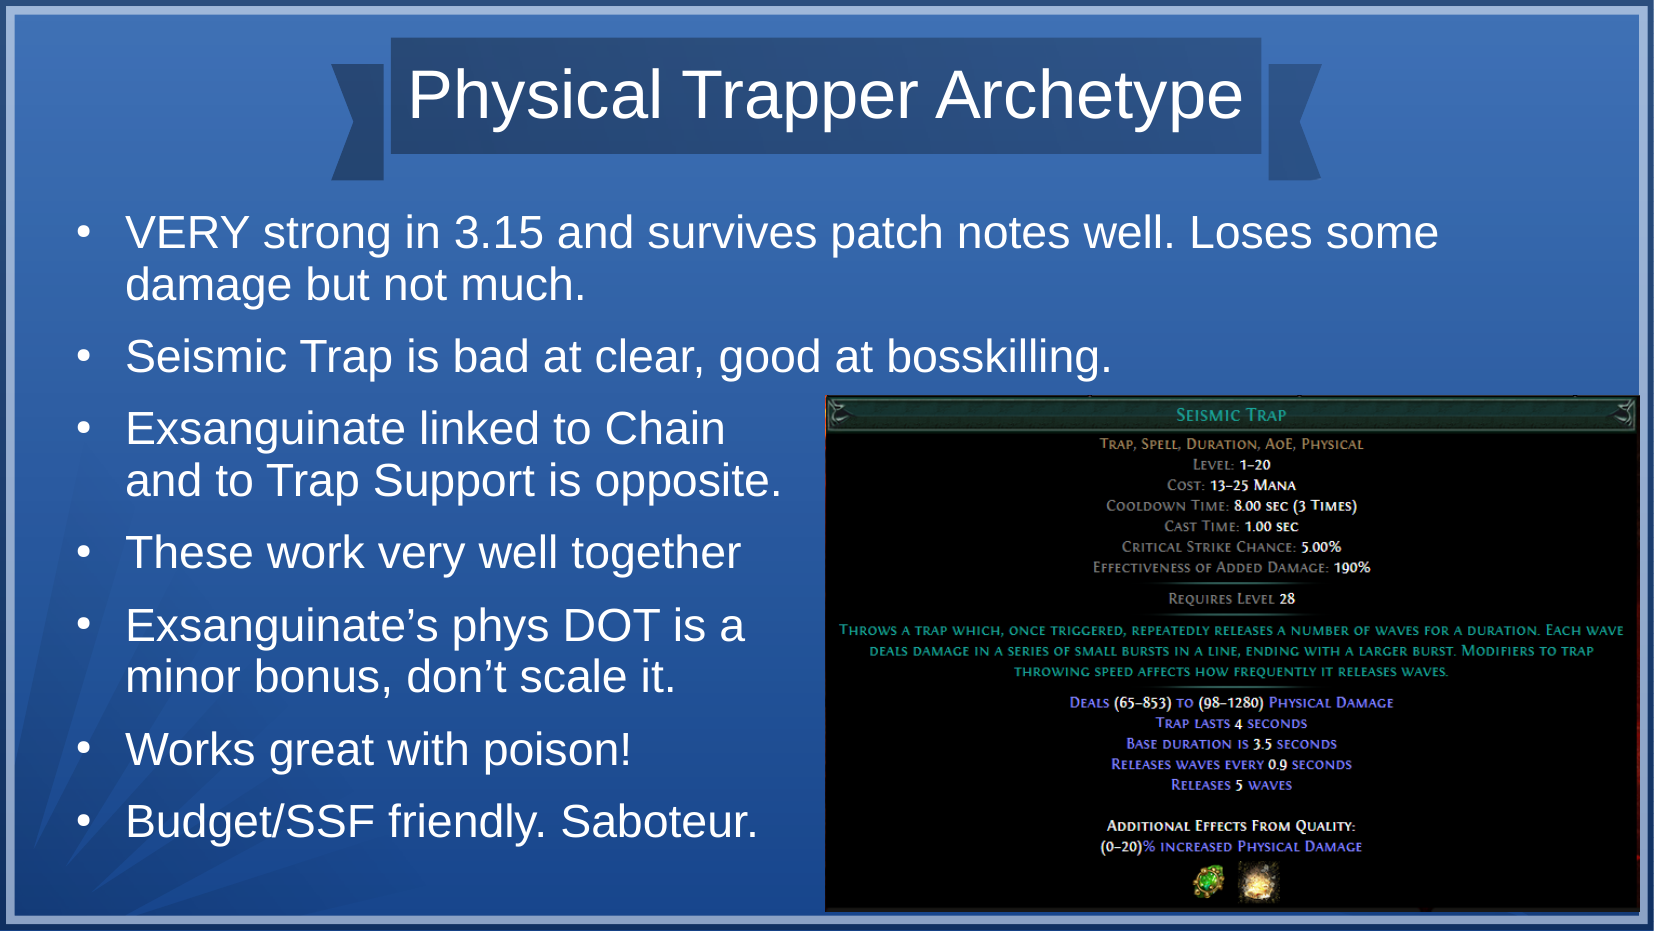

# Physical Trapper Archetype
VERY strong in 3.15 and survives patch notes well. Loses some damage but not much.
Seismic Trap is bad at clear, good at bosskilling.
Exsanguinate linked to Chain and to Trap Support is opposite.
These work very well together
Exsanguinate’s phys DOT is a minor bonus, don’t scale it.
Works great with poison!
Budget/SSF friendly. Saboteur.